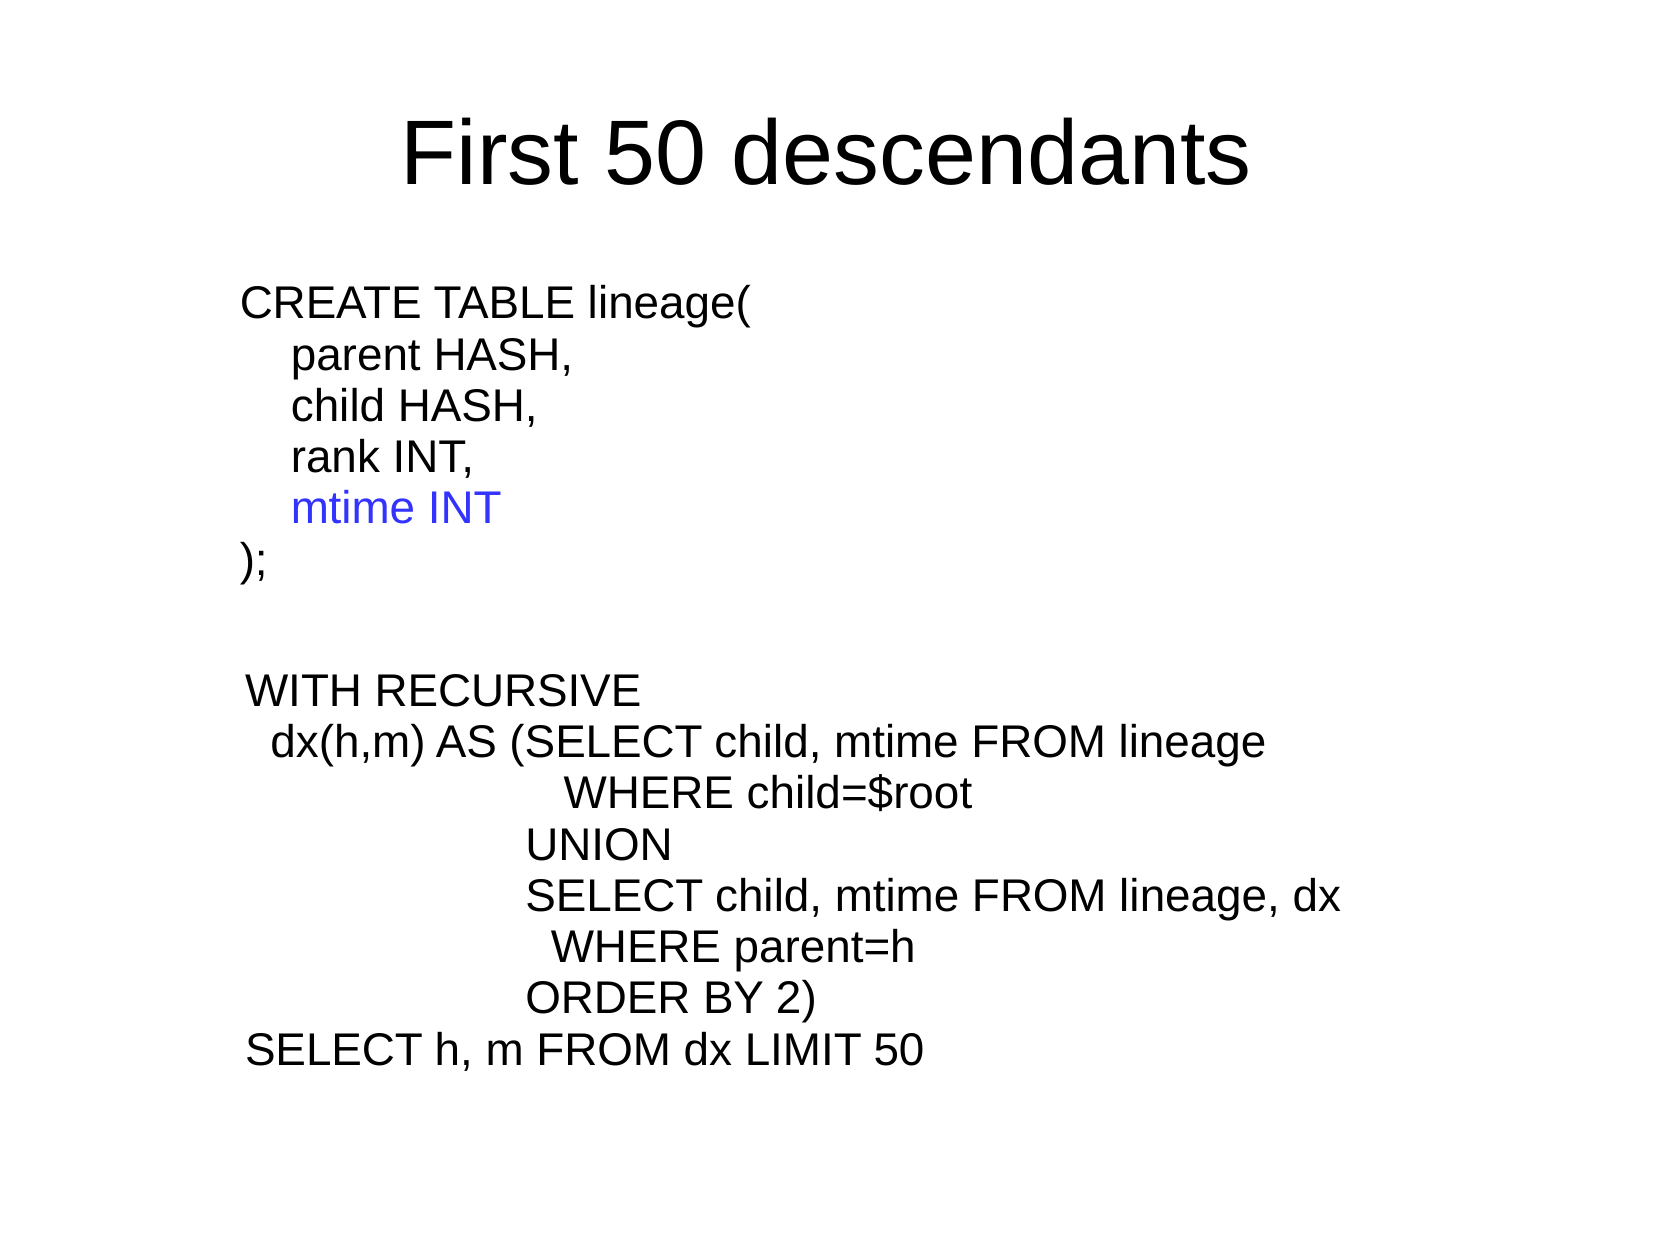

# First 50 descendants
CREATE TABLE lineage(
 parent HASH,
 child HASH,
 rank INT,
 mtime INT
);
WITH RECURSIVE
 dx(h,m) AS (SELECT child, mtime FROM lineage
 WHERE child=$root
 UNION
 SELECT child, mtime FROM lineage, dx
 WHERE parent=h
 ORDER BY 2)
SELECT h, m FROM dx LIMIT 50